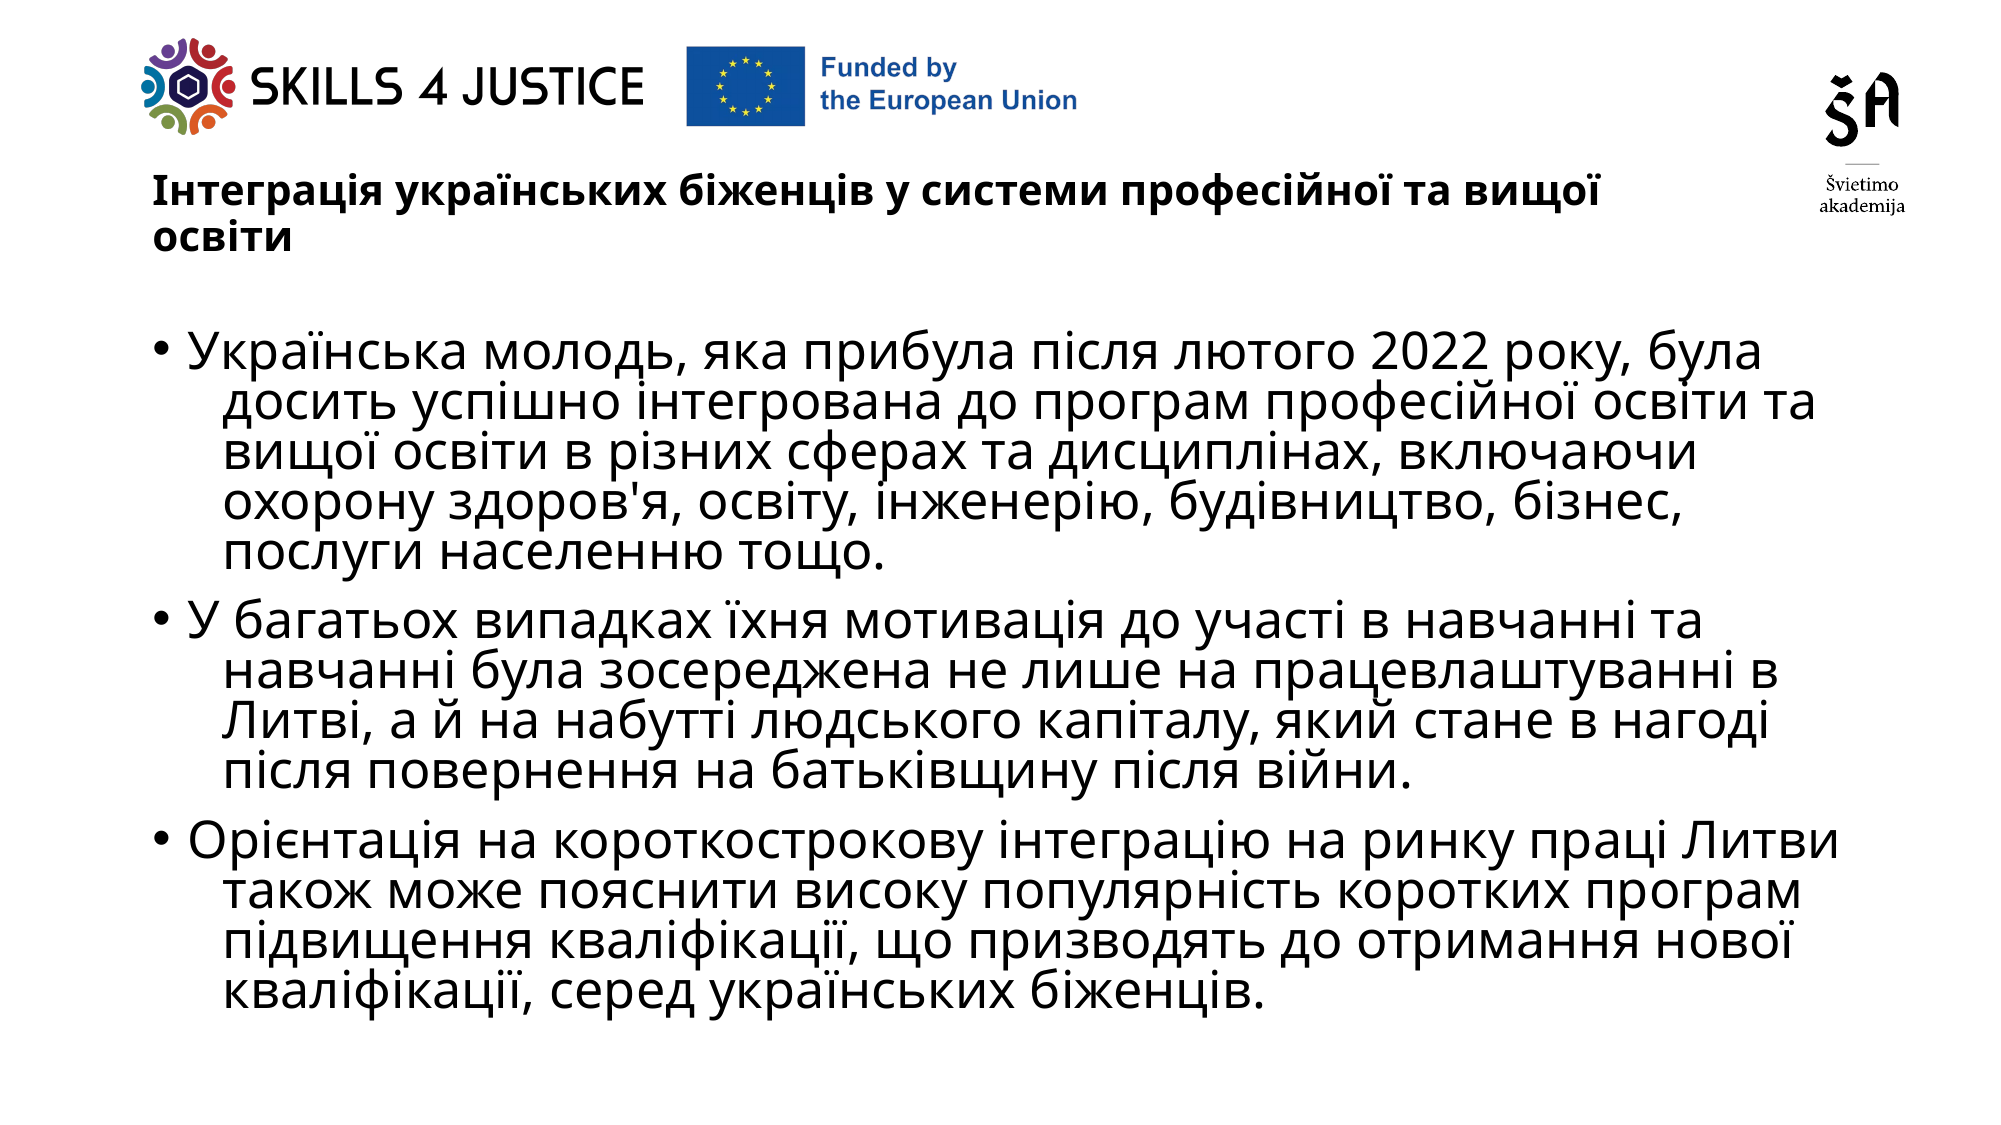

# Інтеграція українських біженців у системи професійної та вищої освіти
Українська молодь, яка прибула після лютого 2022 року, була досить успішно інтегрована до програм професійної освіти та вищої освіти в різних сферах та дисциплінах, включаючи охорону здоров'я, освіту, інженерію, будівництво, бізнес, послуги населенню тощо.
У багатьох випадках їхня мотивація до участі в навчанні та навчанні була зосереджена не лише на працевлаштуванні в Литві, а й на набутті людського капіталу, який стане в нагоді після повернення на батьківщину після війни.
Орієнтація на короткострокову інтеграцію на ринку праці Литви також може пояснити високу популярність коротких програм підвищення кваліфікації, що призводять до отримання нової кваліфікації, серед українських біженців.